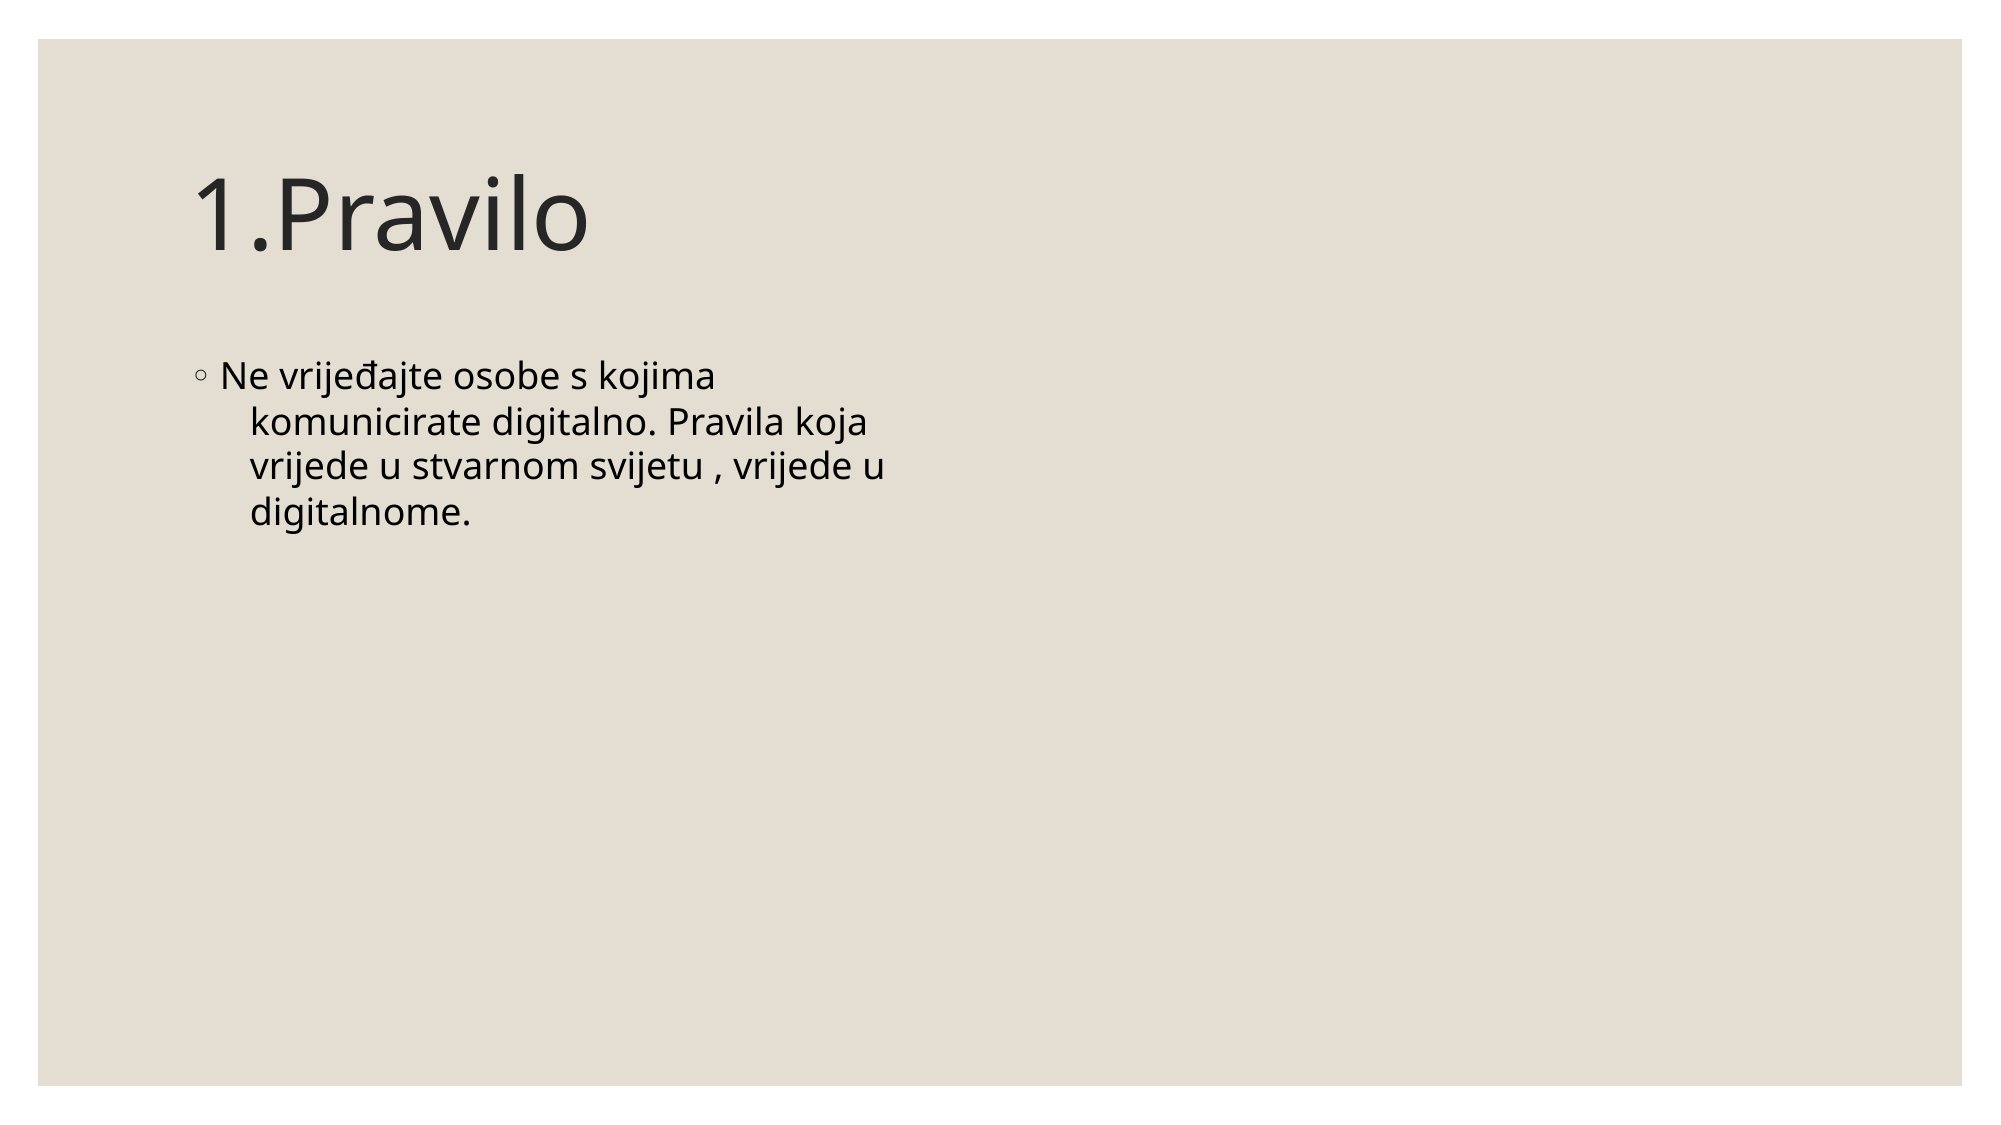

# 1.Pravilo
Ne vrijeđajte osobe s kojima komunicirate digitalno. Pravila koja vrijede u stvarnom svijetu , vrijede u digitalnome.